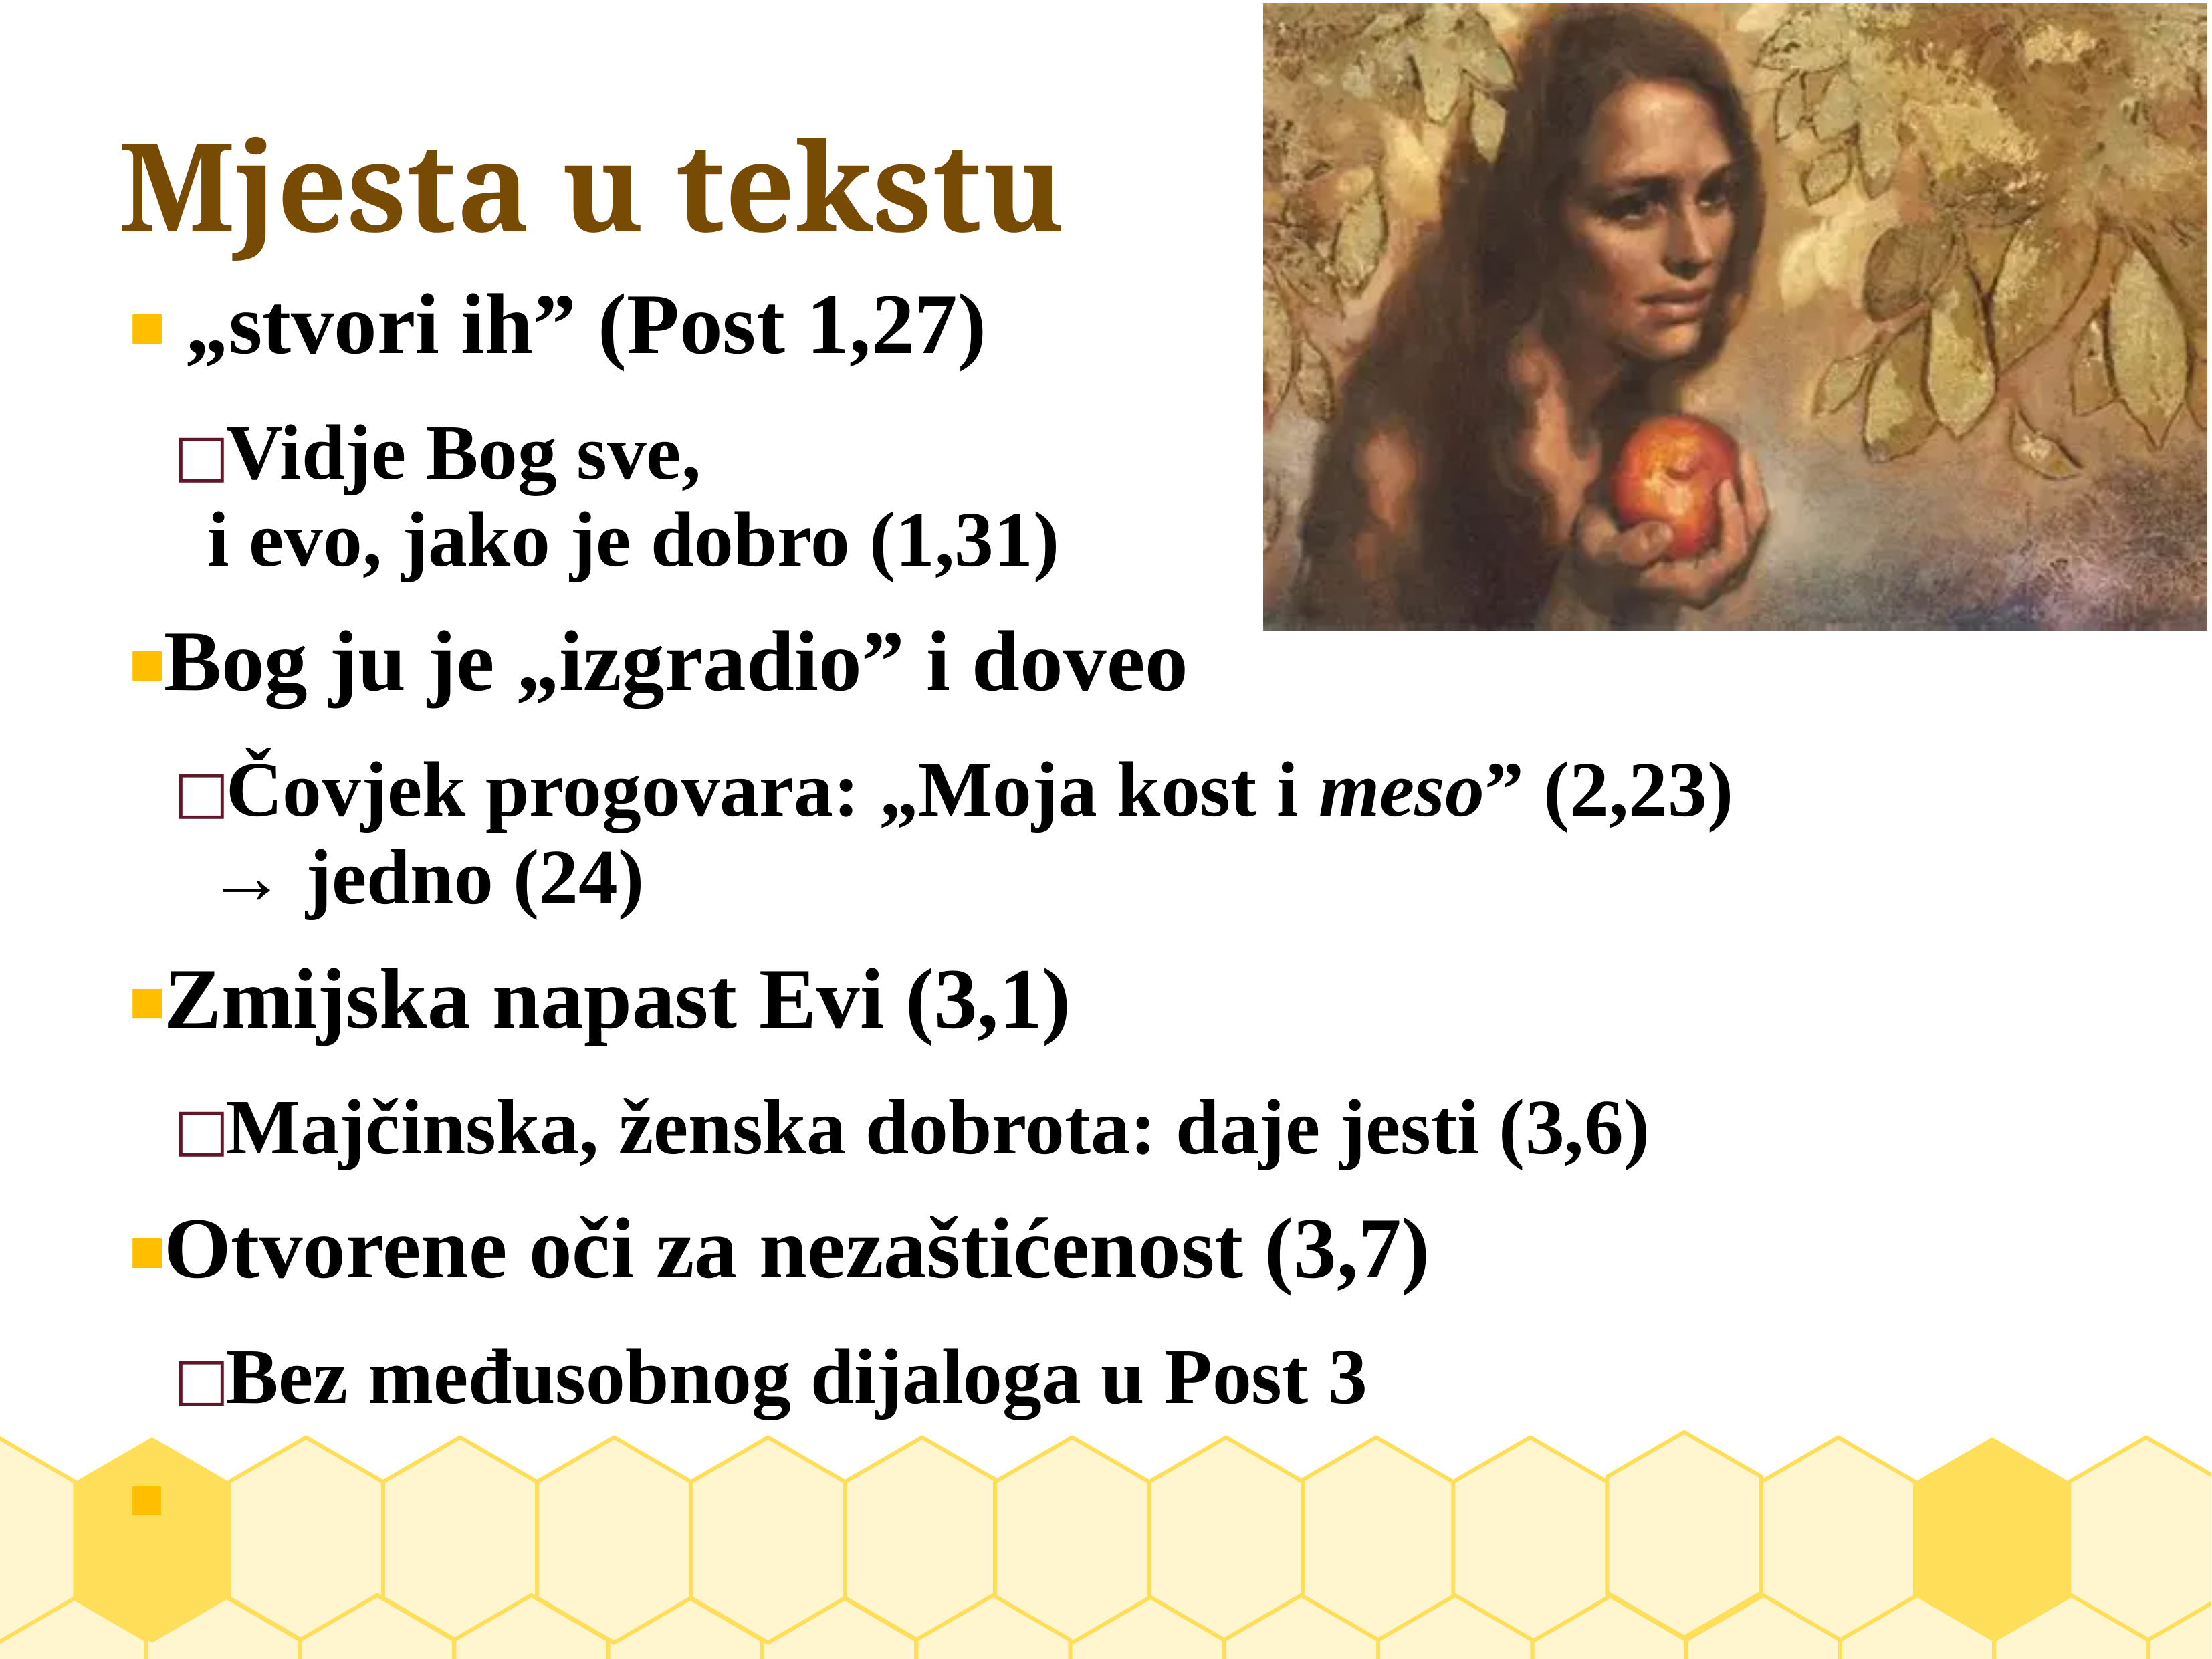

# Mjesta u tekstu
 „stvori ih” (Post 1,27)
Vidje Bog sve,
i evo, jako je dobro (1,31)
Bog ju je „izgradio” i doveo
Čovjek progovara: „Moja kost i meso” (2,23)
→ jedno (24)
Zmijska napast Evi (3,1)
Majčinska, ženska dobrota: daje jesti (3,6)
Otvorene oči za nezaštićenost (3,7)
Bez međusobnog dijaloga u Post 3